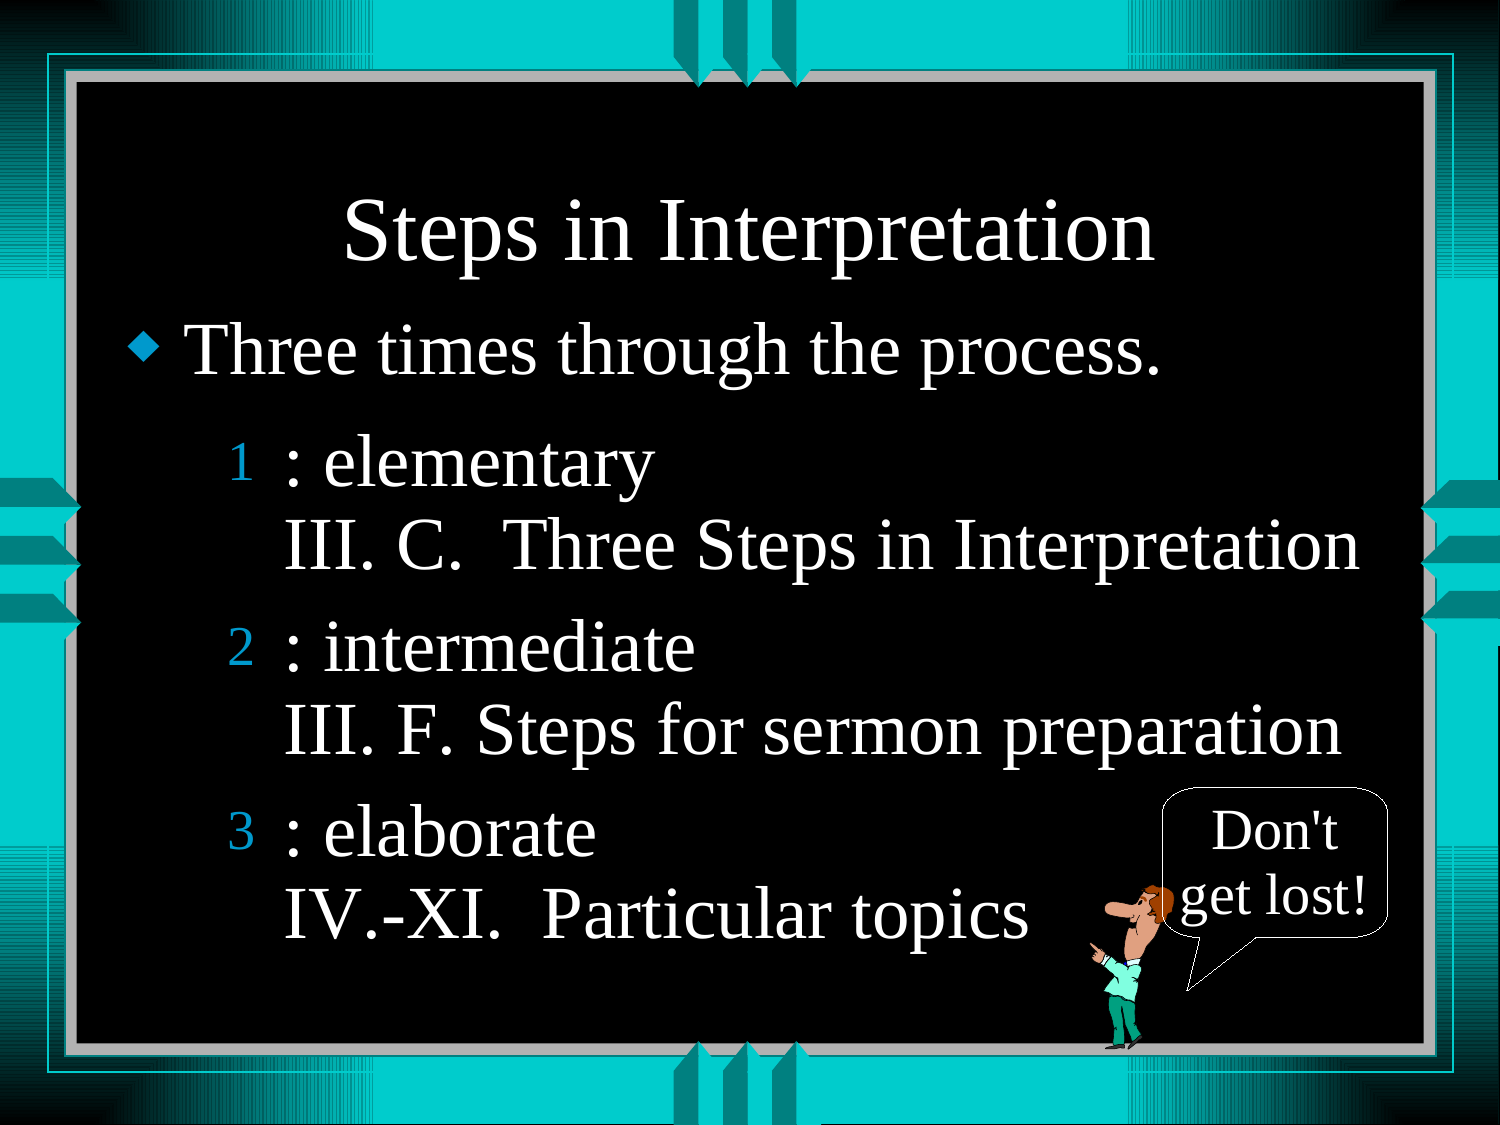

# Steps in Interpretation
Three times through the process.
: elementary
III. C. Three Steps in Interpretation
: intermediate
III. F. Steps for sermon preparation
: elaborate
IV.-XI. Particular topics
Don't
get lost!